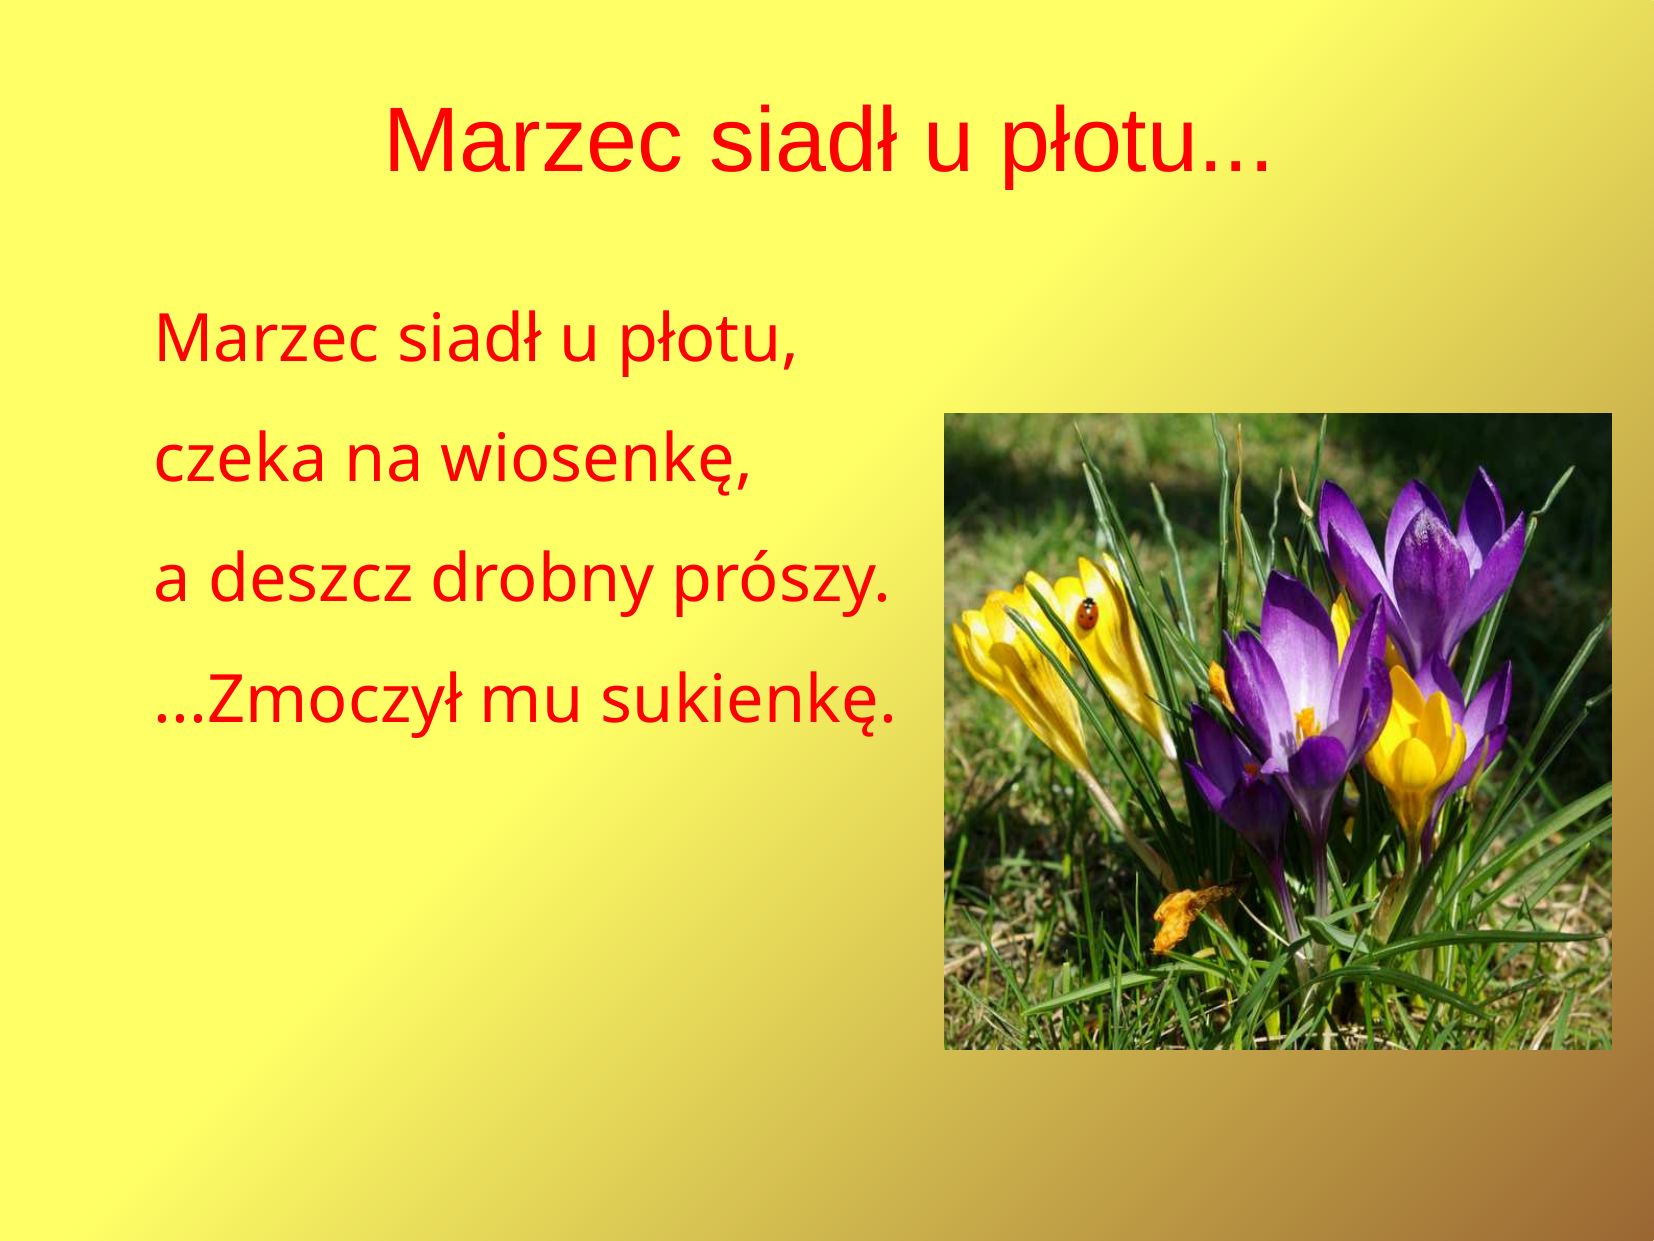

# Marzec siadł u płotu...
Marzec siadł u płotu,
czeka na wiosenkę,
a deszcz drobny prószy.
...Zmoczył mu sukienkę.